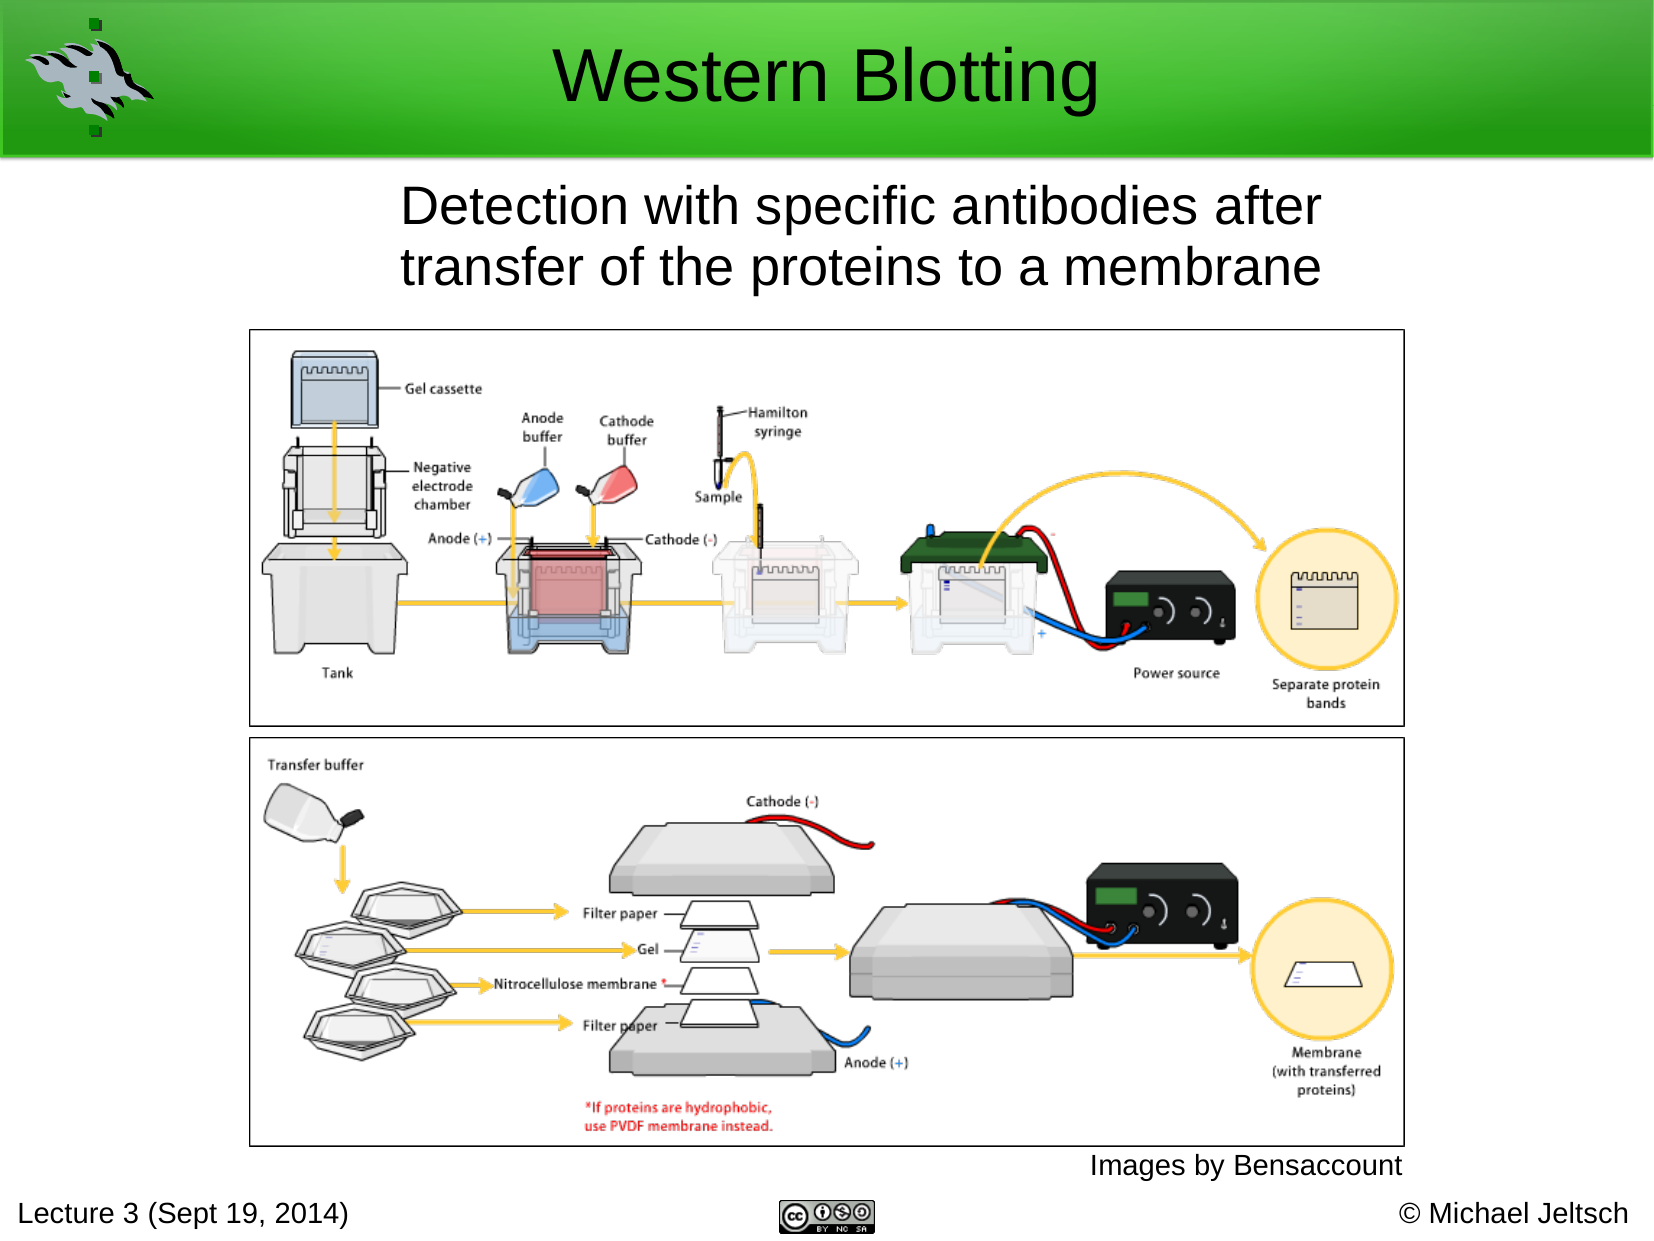

# Western Blotting
Detection with specific antibodies after transfer of the proteins to a membrane
Images by Bensaccount